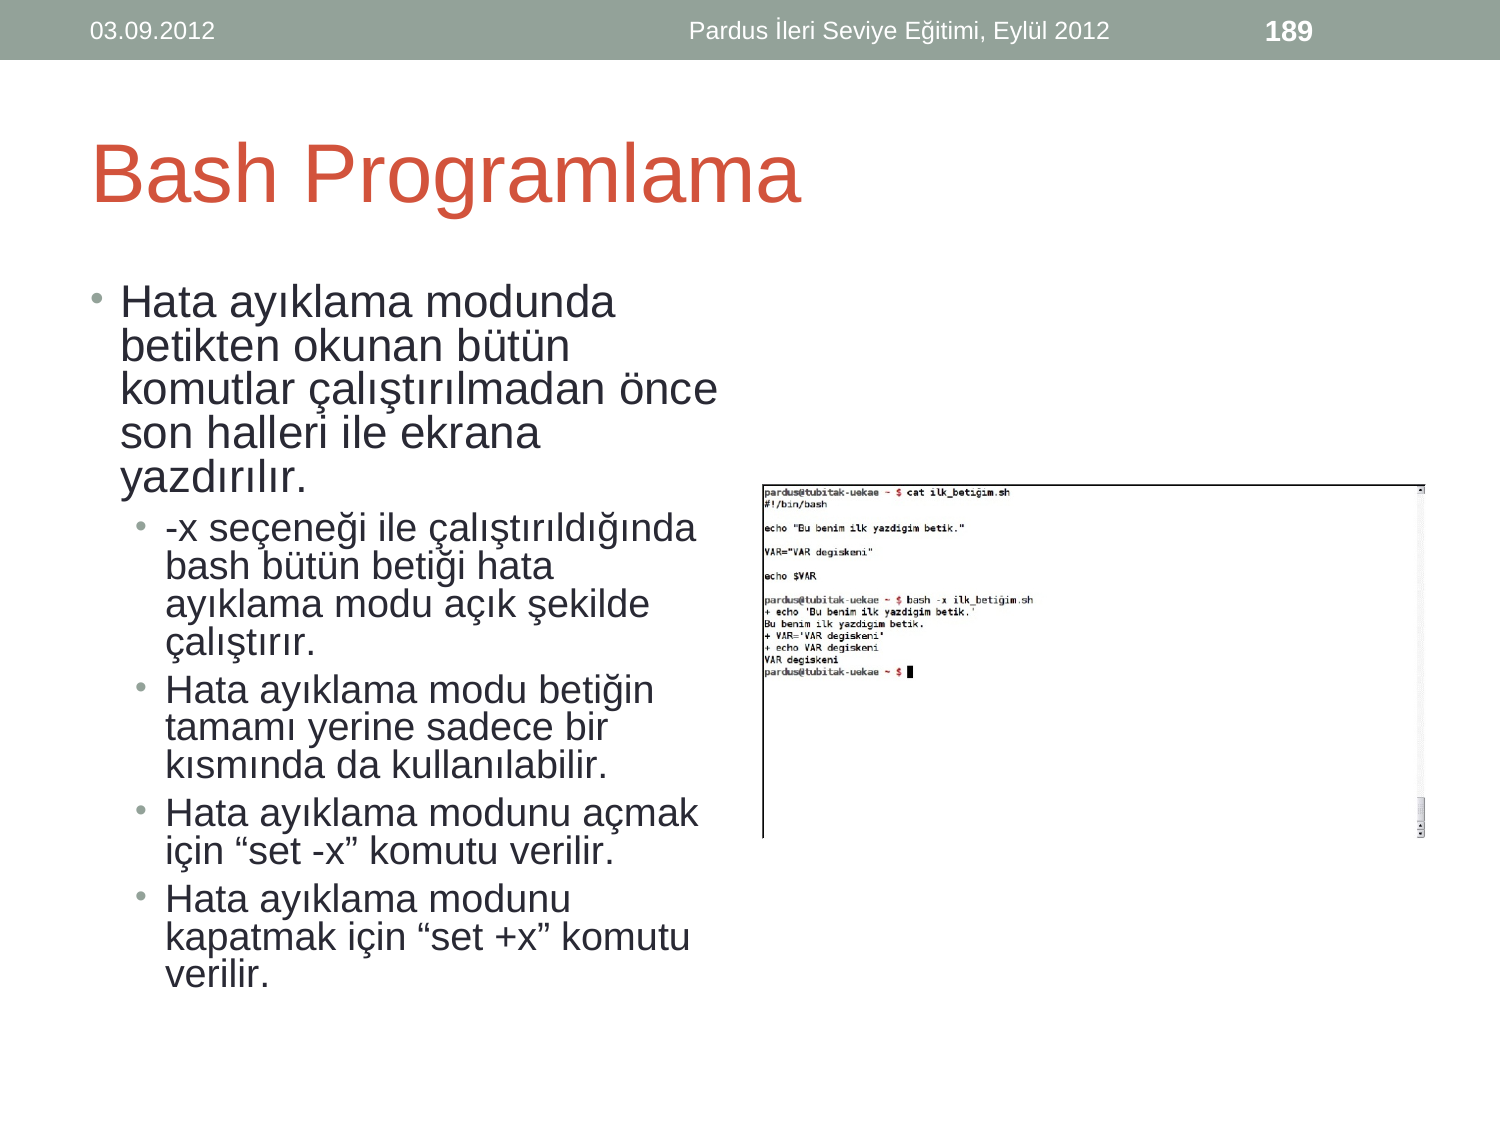

03.09.2012
Pardus İleri Seviye Eğitimi, Eylül 2012
# Bash Programlama
Hata ayıklama modunda betikten okunan bütün komutlar çalıştırılmadan önce son halleri ile ekrana yazdırılır.
-x seçeneği ile çalıştırıldığında bash bütün betiği hata ayıklama modu açık şekilde çalıştırır.
Hata ayıklama modu betiğin tamamı yerine sadece bir kısmında da kullanılabilir.
Hata ayıklama modunu açmak için “set -x” komutu verilir.
Hata ayıklama modunu kapatmak için “set +x” komutu verilir.